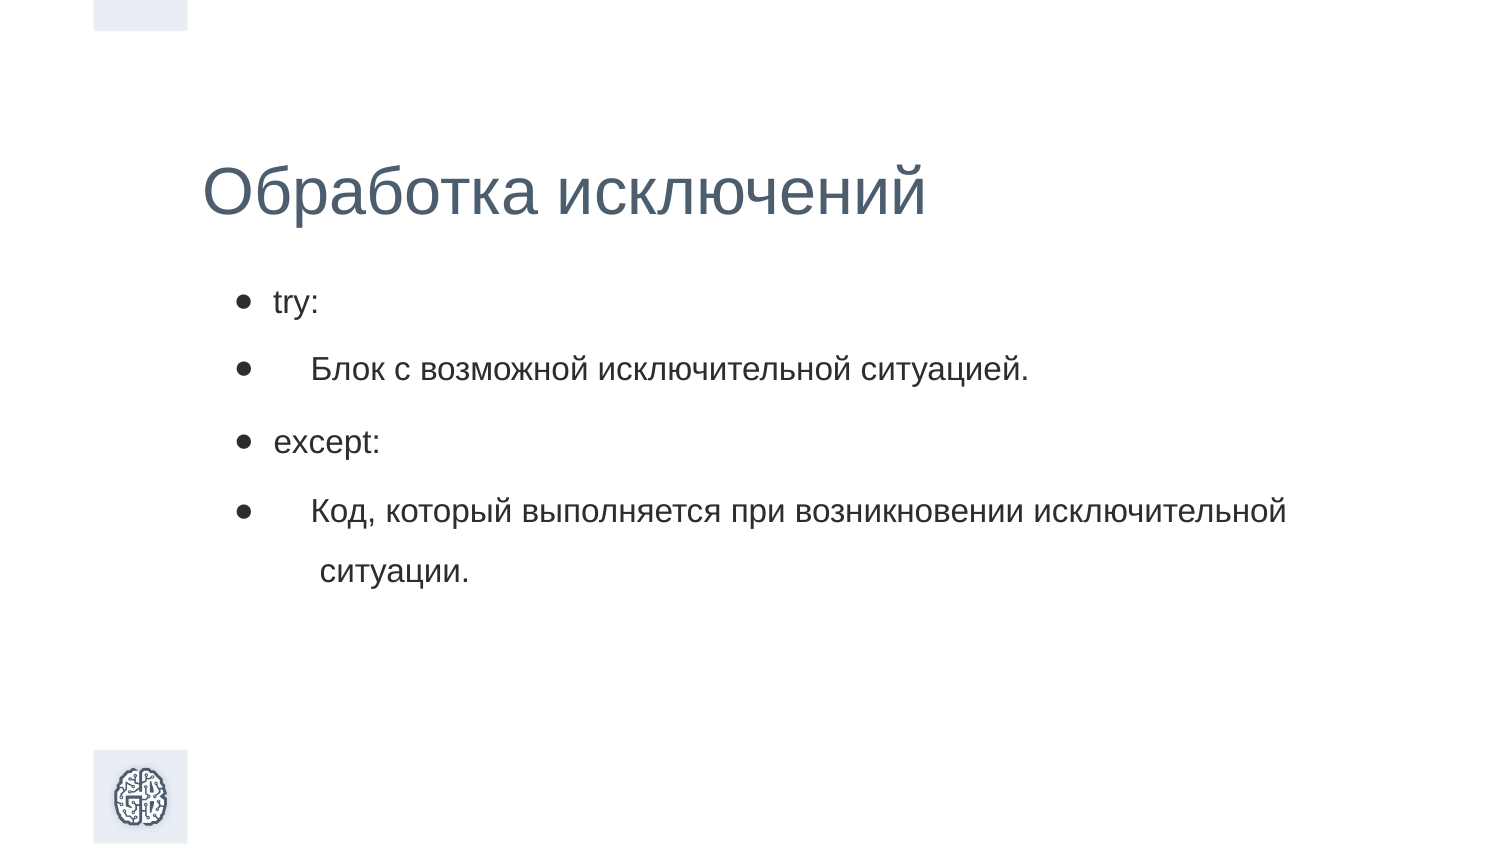

Обработка исключений
try:
 Блок с возможной исключительной ситуацией.
except:
 Код, который выполняется при возникновении исключительной ситуации.